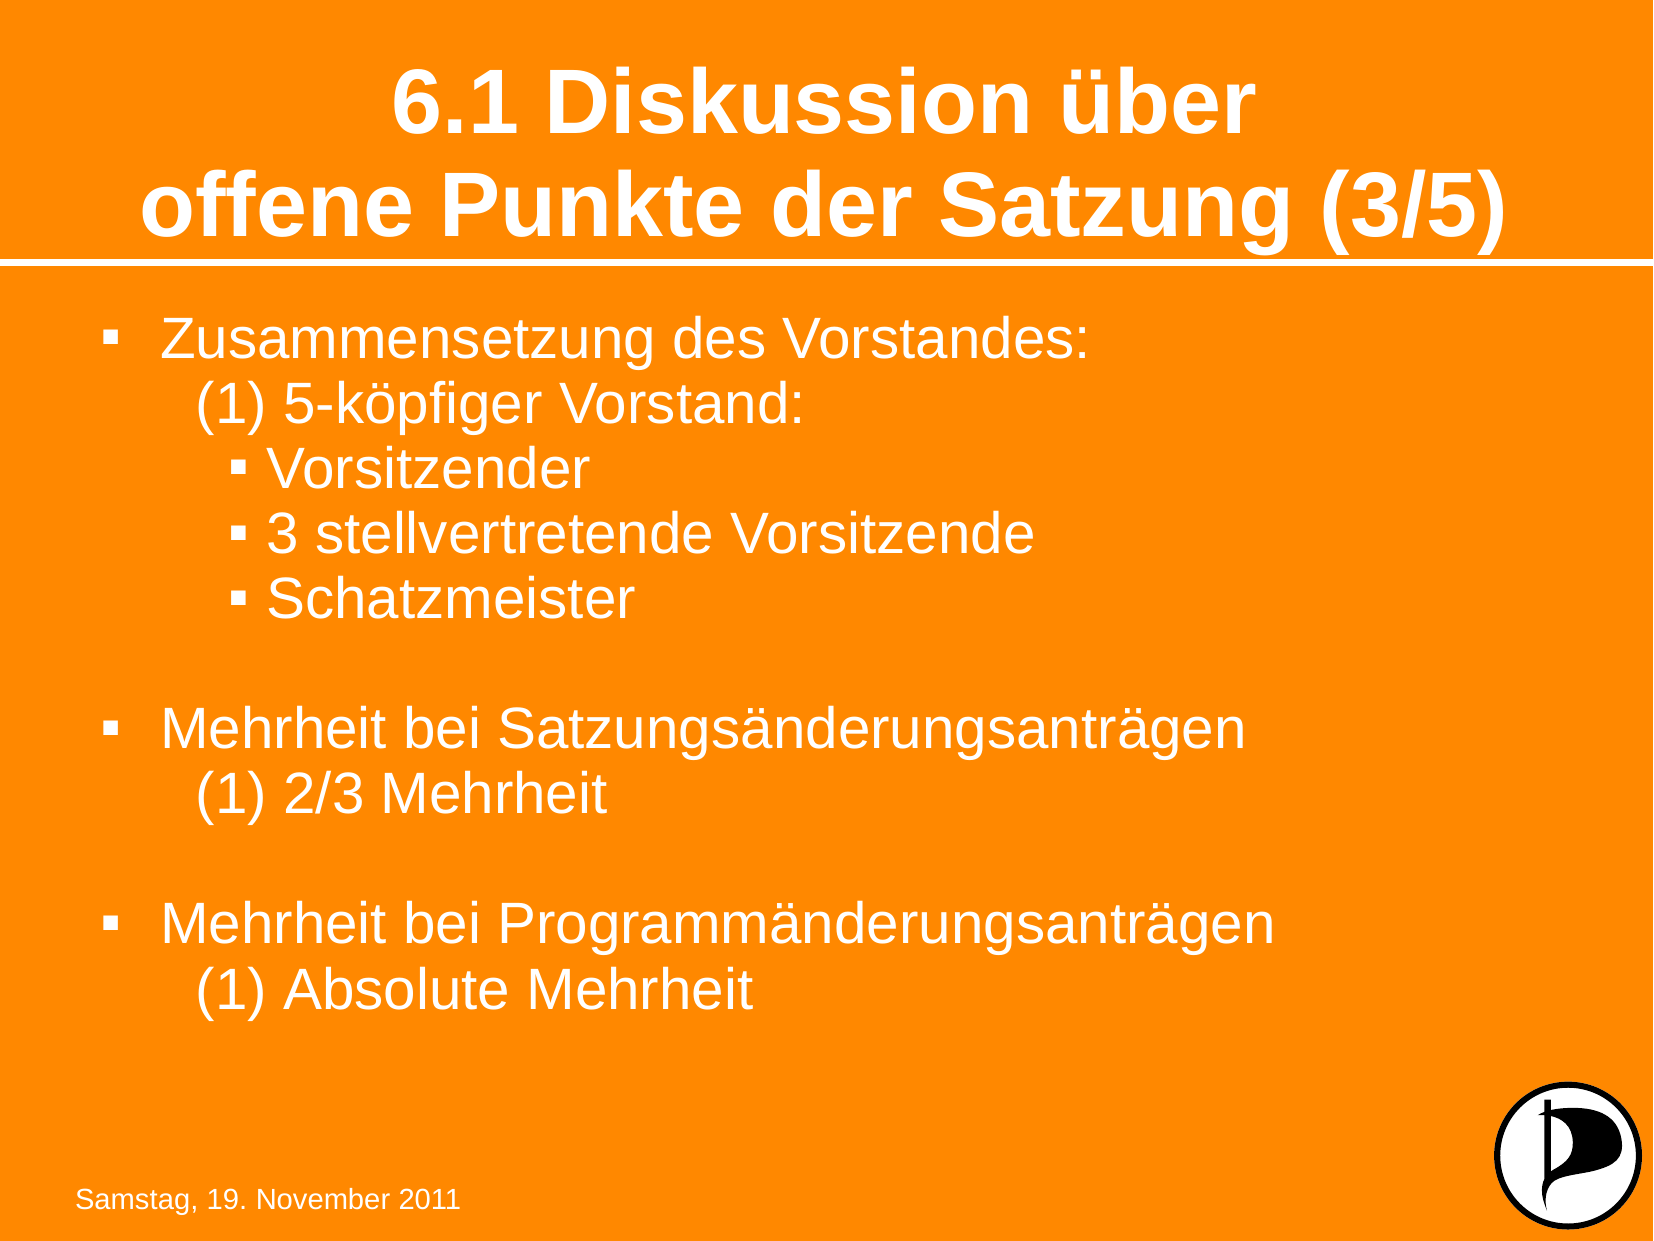

# 6.1 Diskussion über offene Punkte der Satzung (3/5)
Zusammensetzung des Vorstandes:
 5-köpfiger Vorstand:
Vorsitzender
3 stellvertretende Vorsitzende
Schatzmeister
Mehrheit bei Satzungsänderungsanträgen
 2/3 Mehrheit
Mehrheit bei Programmänderungsanträgen
 Absolute Mehrheit